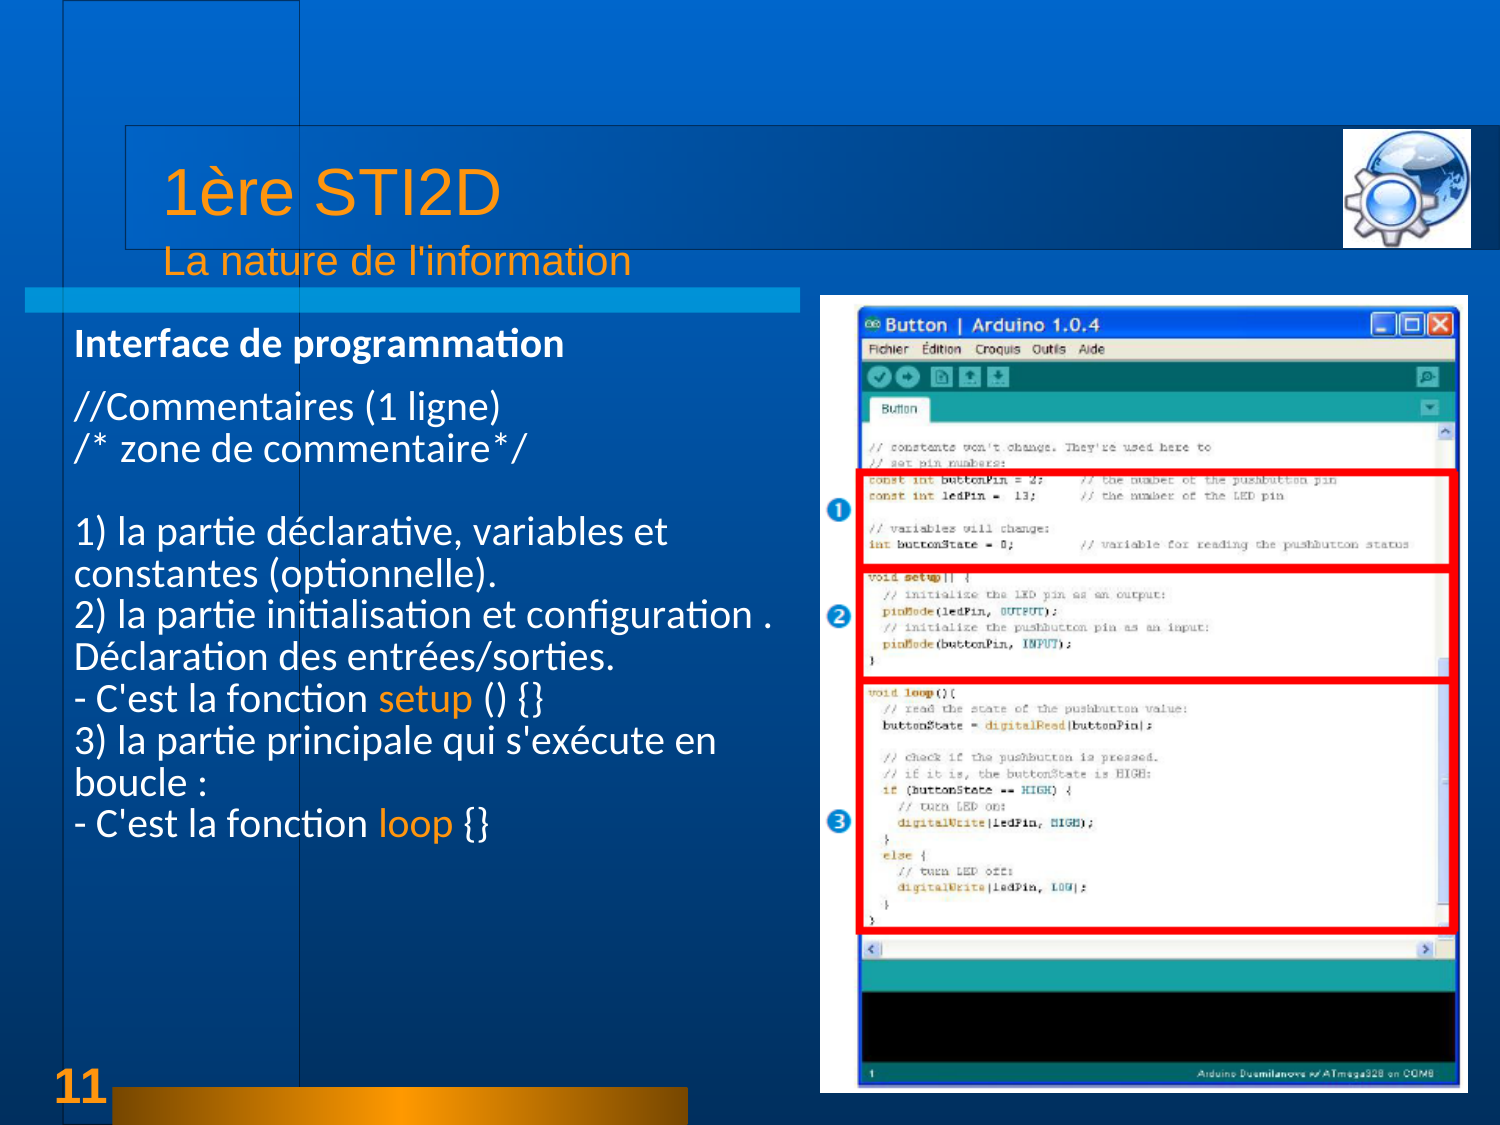

Interface de programmation
//Commentaires (1 ligne)
/* zone de commentaire*/
1) la partie déclarative, variables et constantes (optionnelle).
2) la partie initialisation et configuration . Déclaration des entrées/sorties.
- C'est la fonction setup () {}
3) la partie principale qui s'exécute en boucle :
- C'est la fonction loop {}